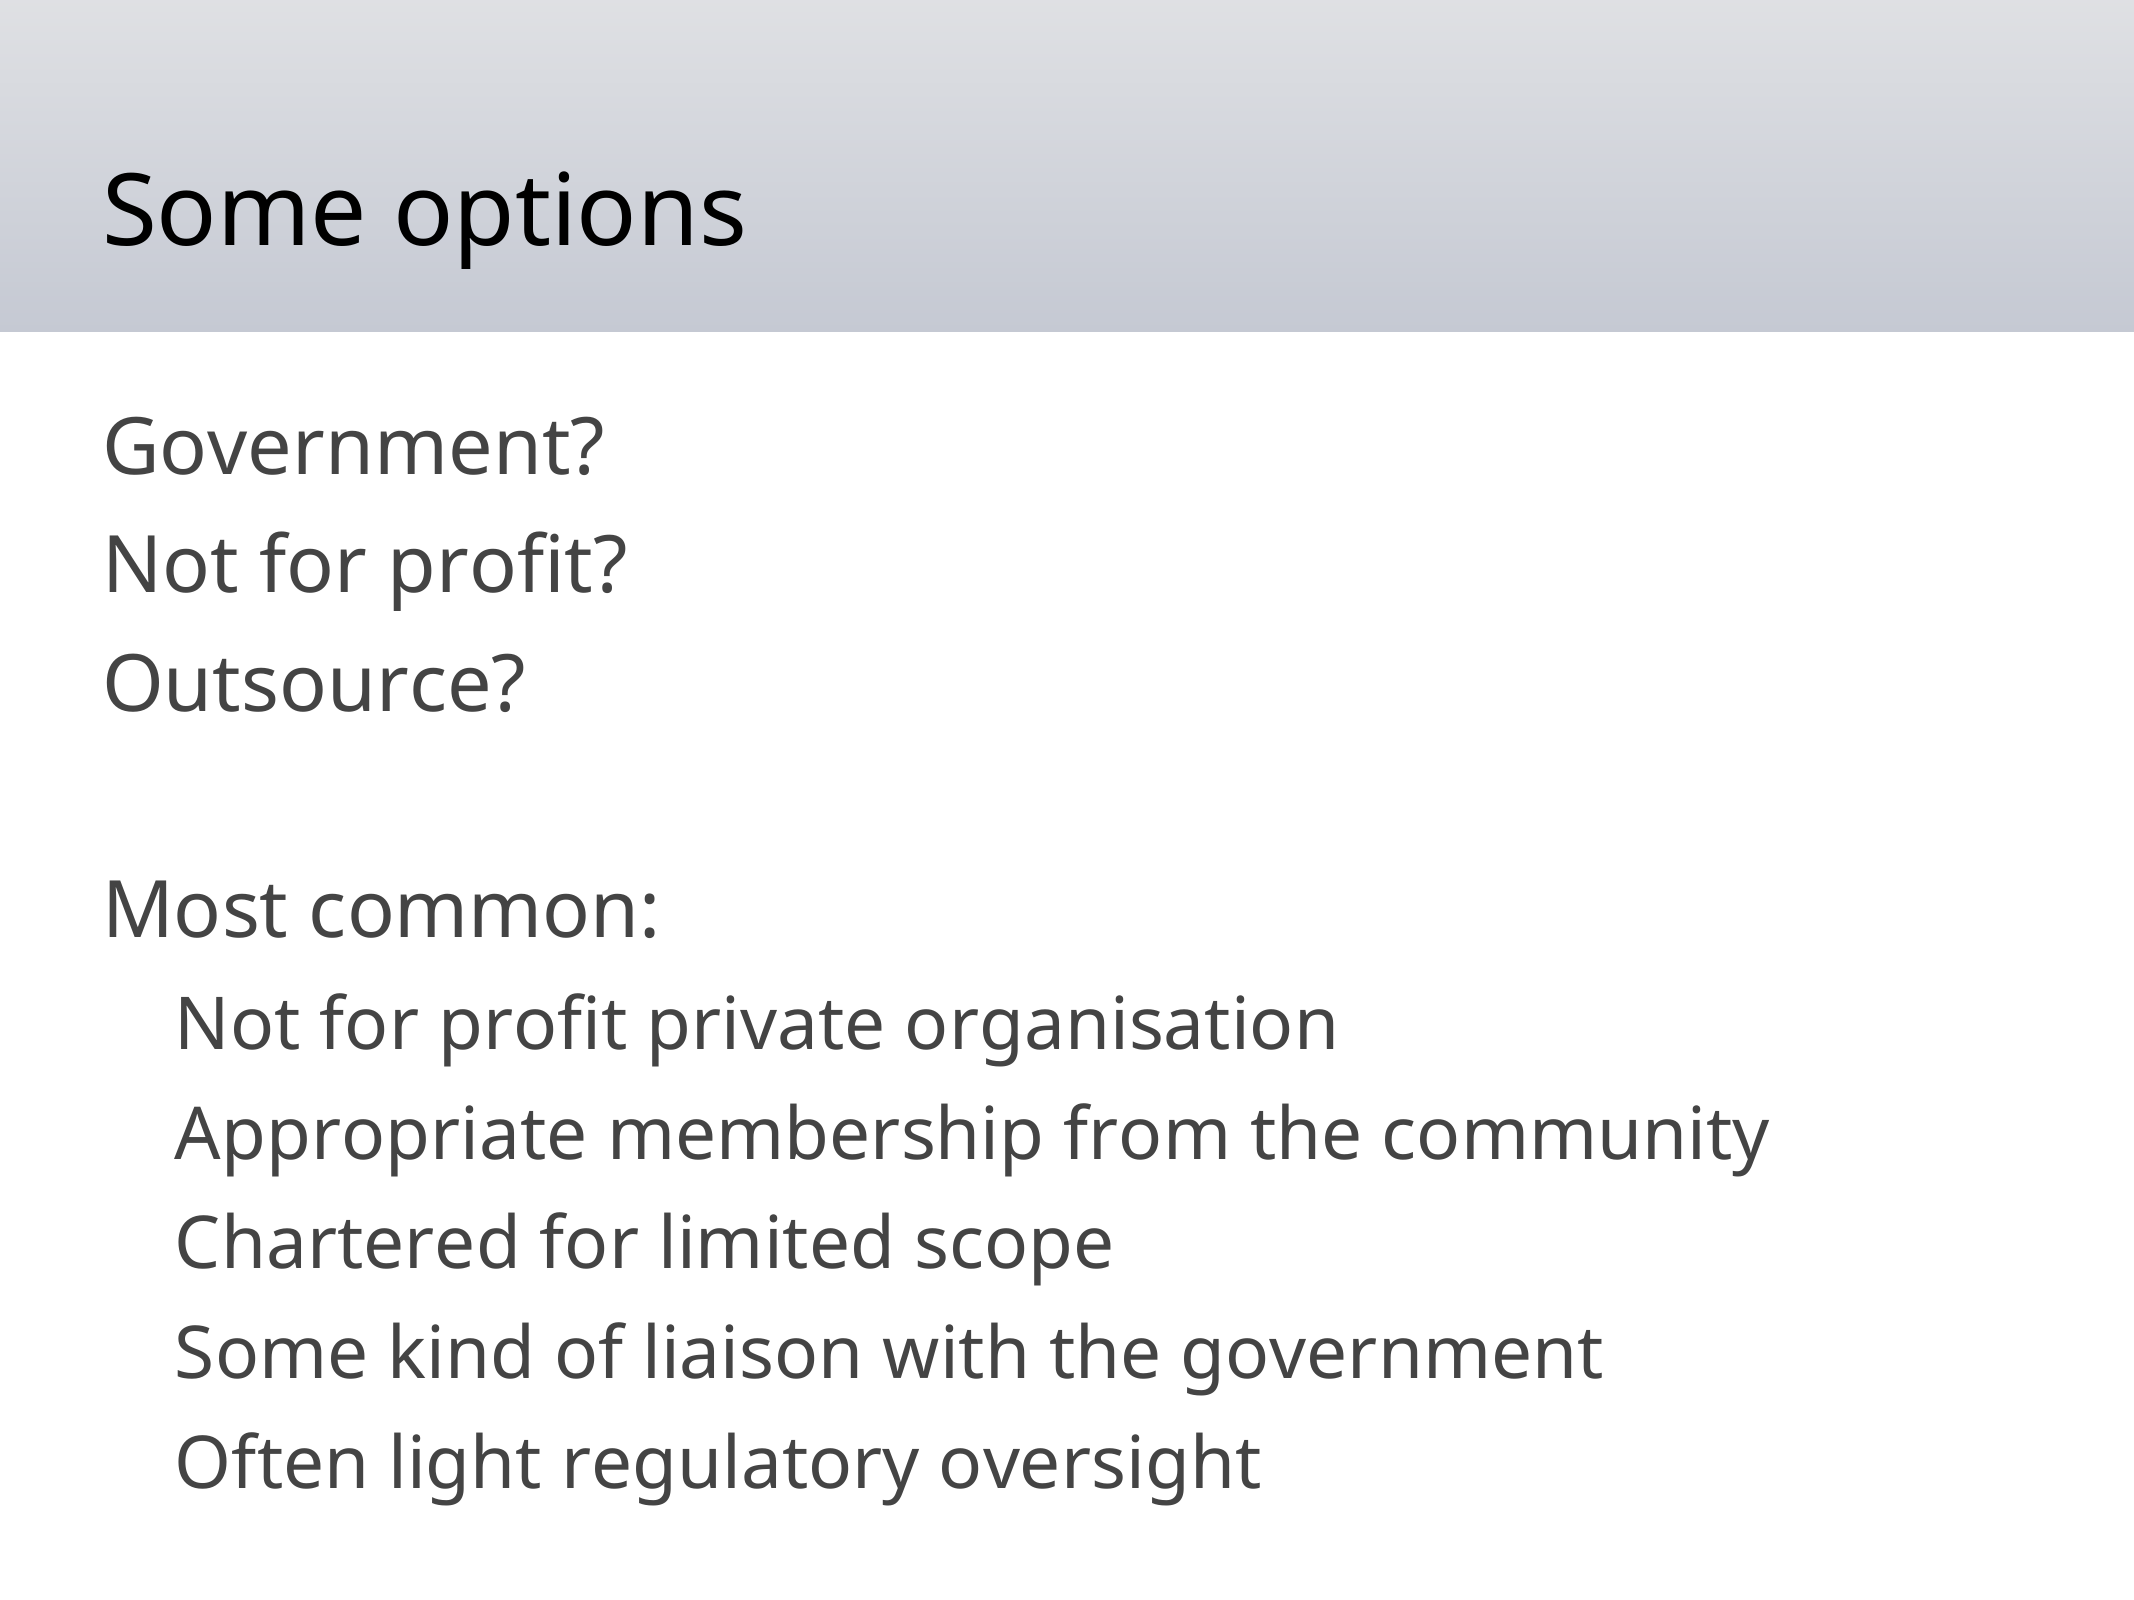

# Some options
Government?
Not for profit?
Outsource?
Most common:
Not for profit private organisation
Appropriate membership from the community
Chartered for limited scope
Some kind of liaison with the government
Often light regulatory oversight